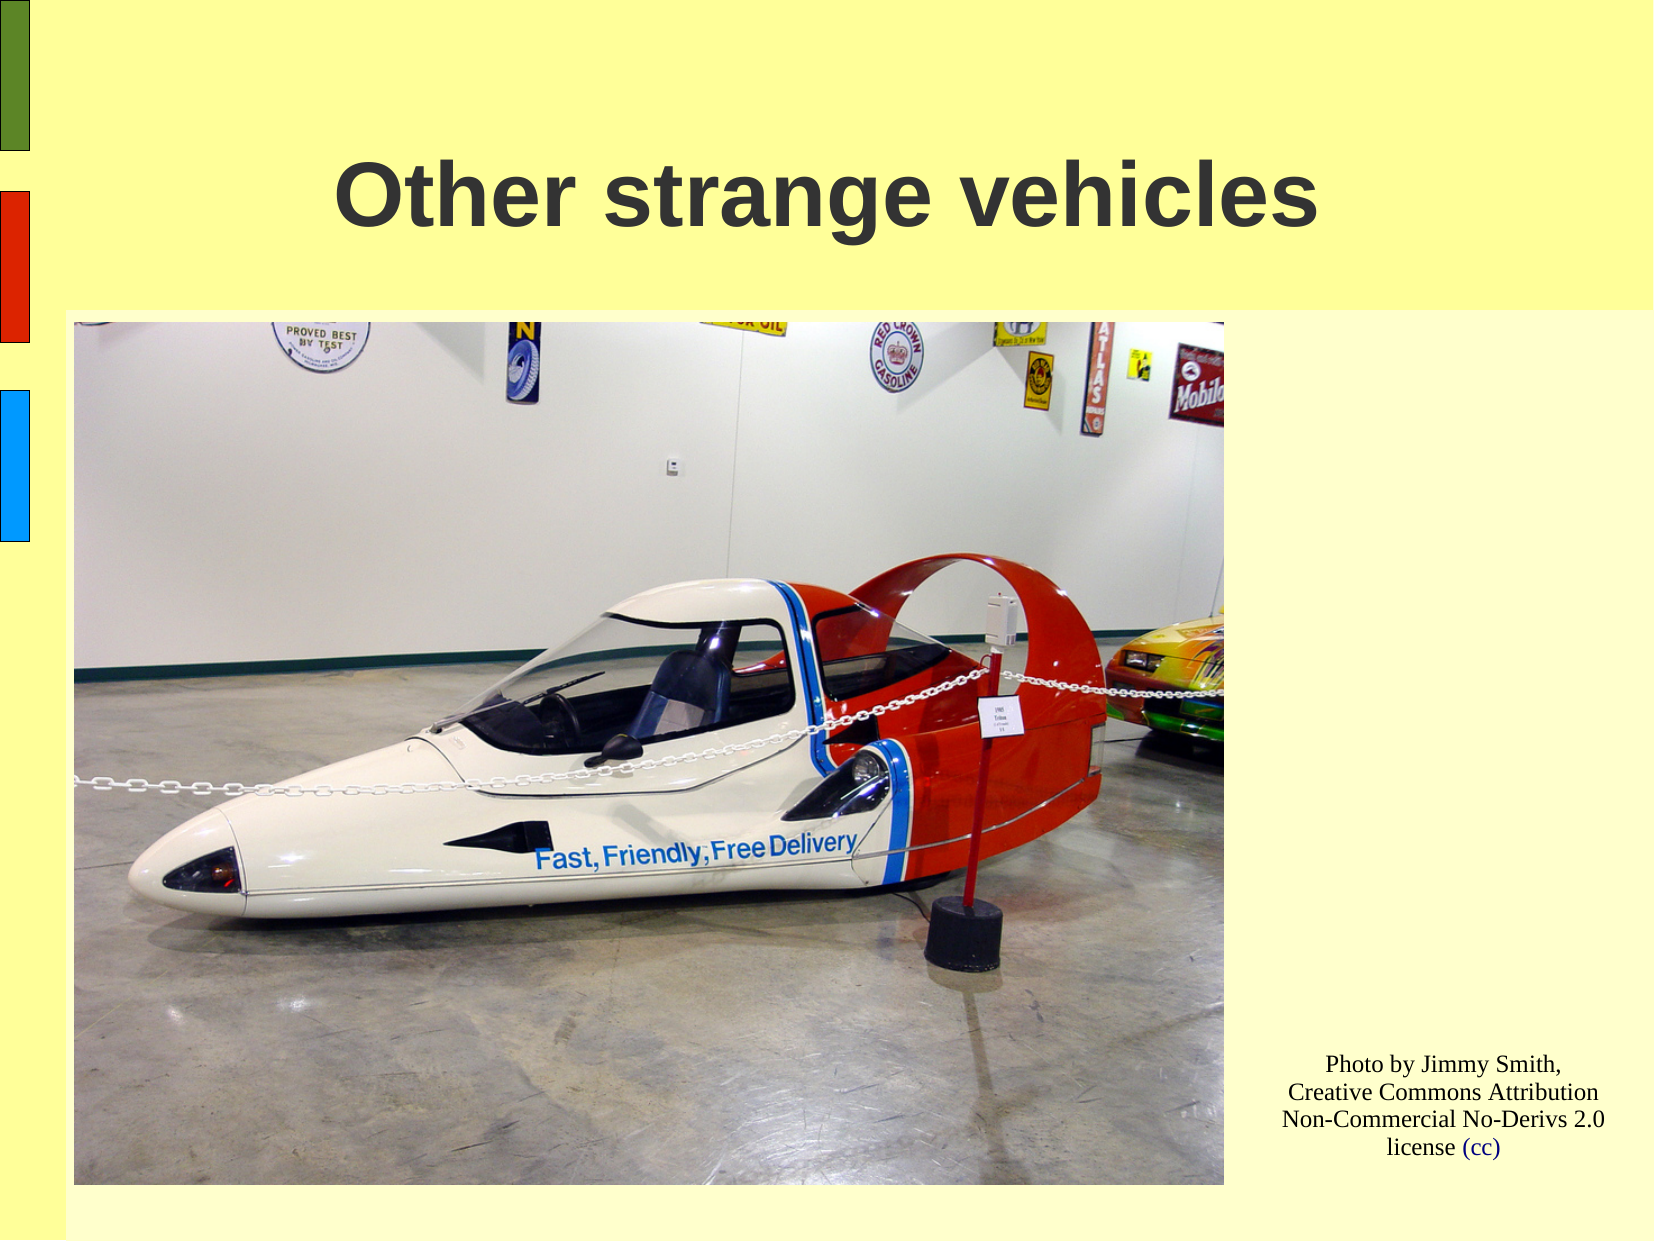

# Other strange vehicles
Photo by Jimmy Smith,
Creative Commons Attribution Non-Commercial No-Derivs 2.0 license (cc)